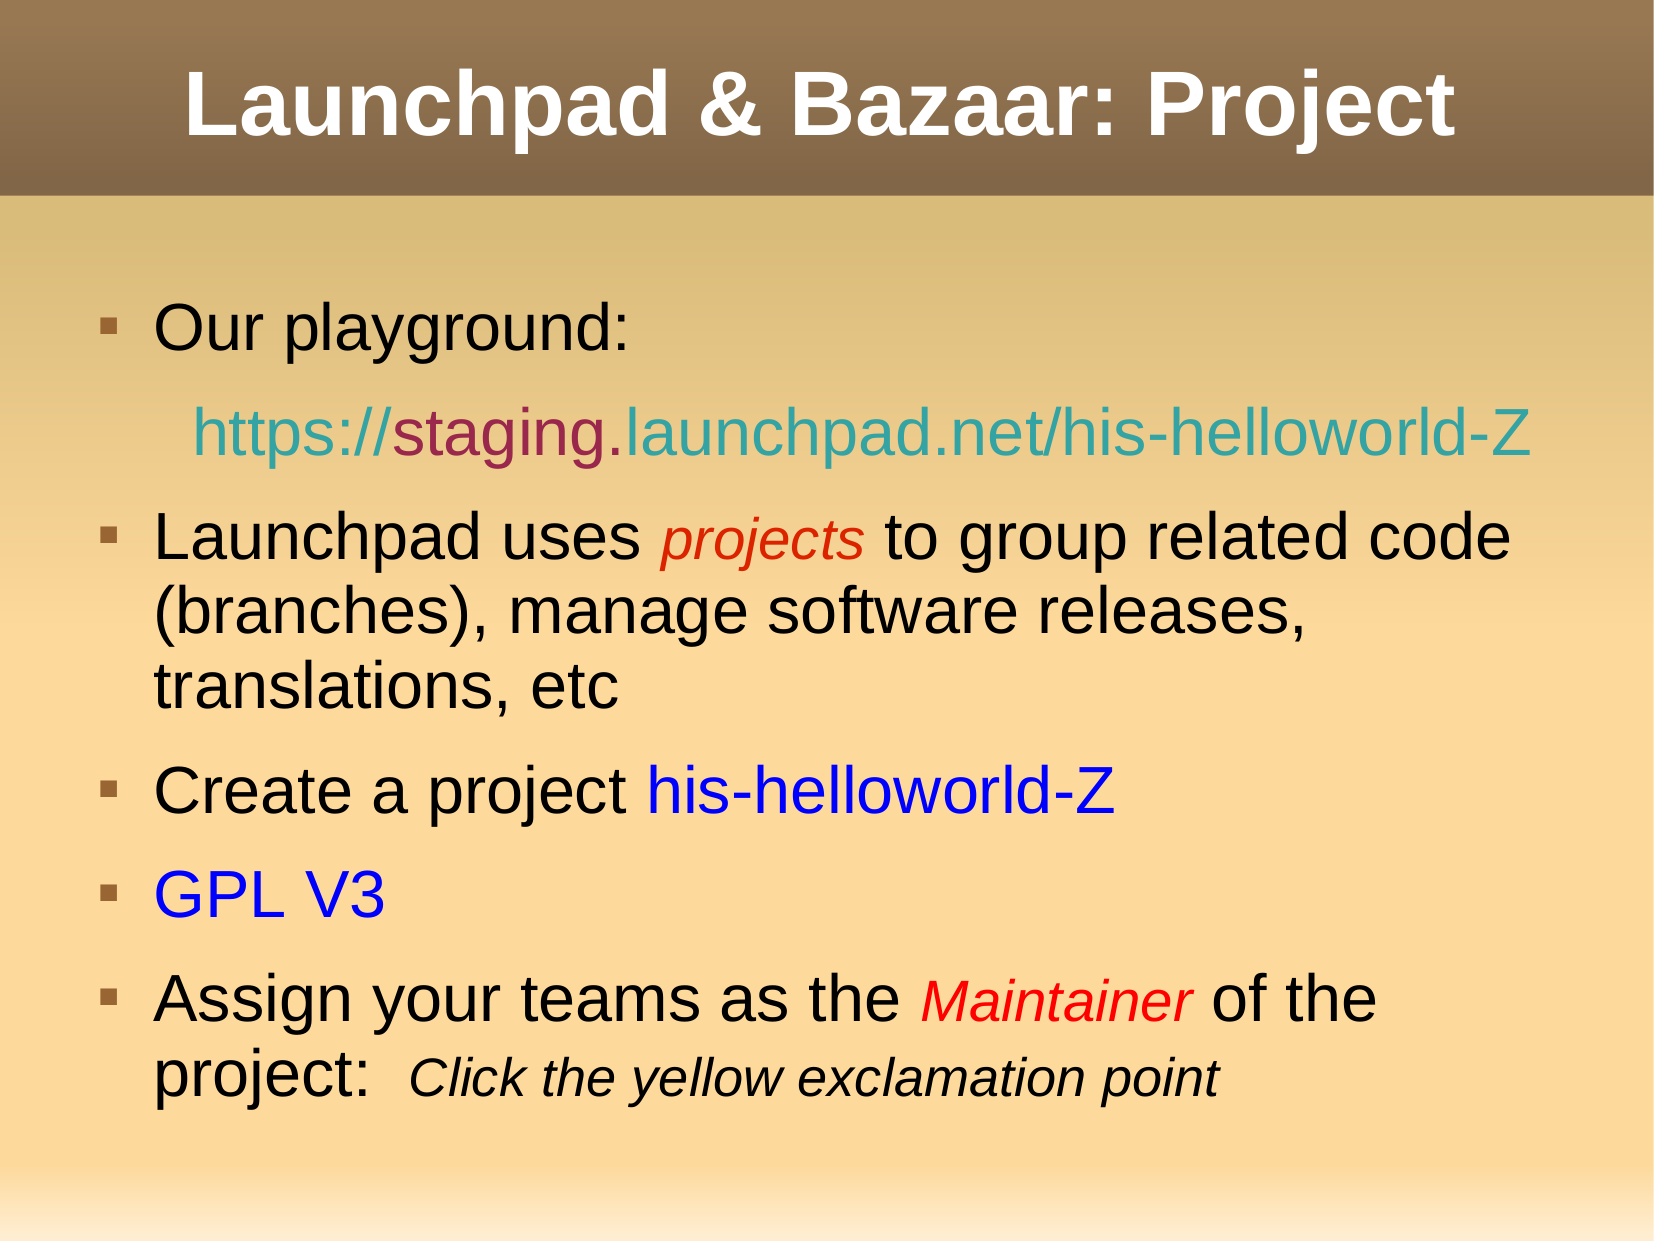

# Launchpad & Bazaar: Project
Our playground:
https://staging.launchpad.net/his-helloworld-Z
Launchpad uses projects to group related code (branches), manage software releases, translations, etc
Create a project his-helloworld-Z
GPL V3
Assign your teams as the Maintainer of the project: Click the yellow exclamation point